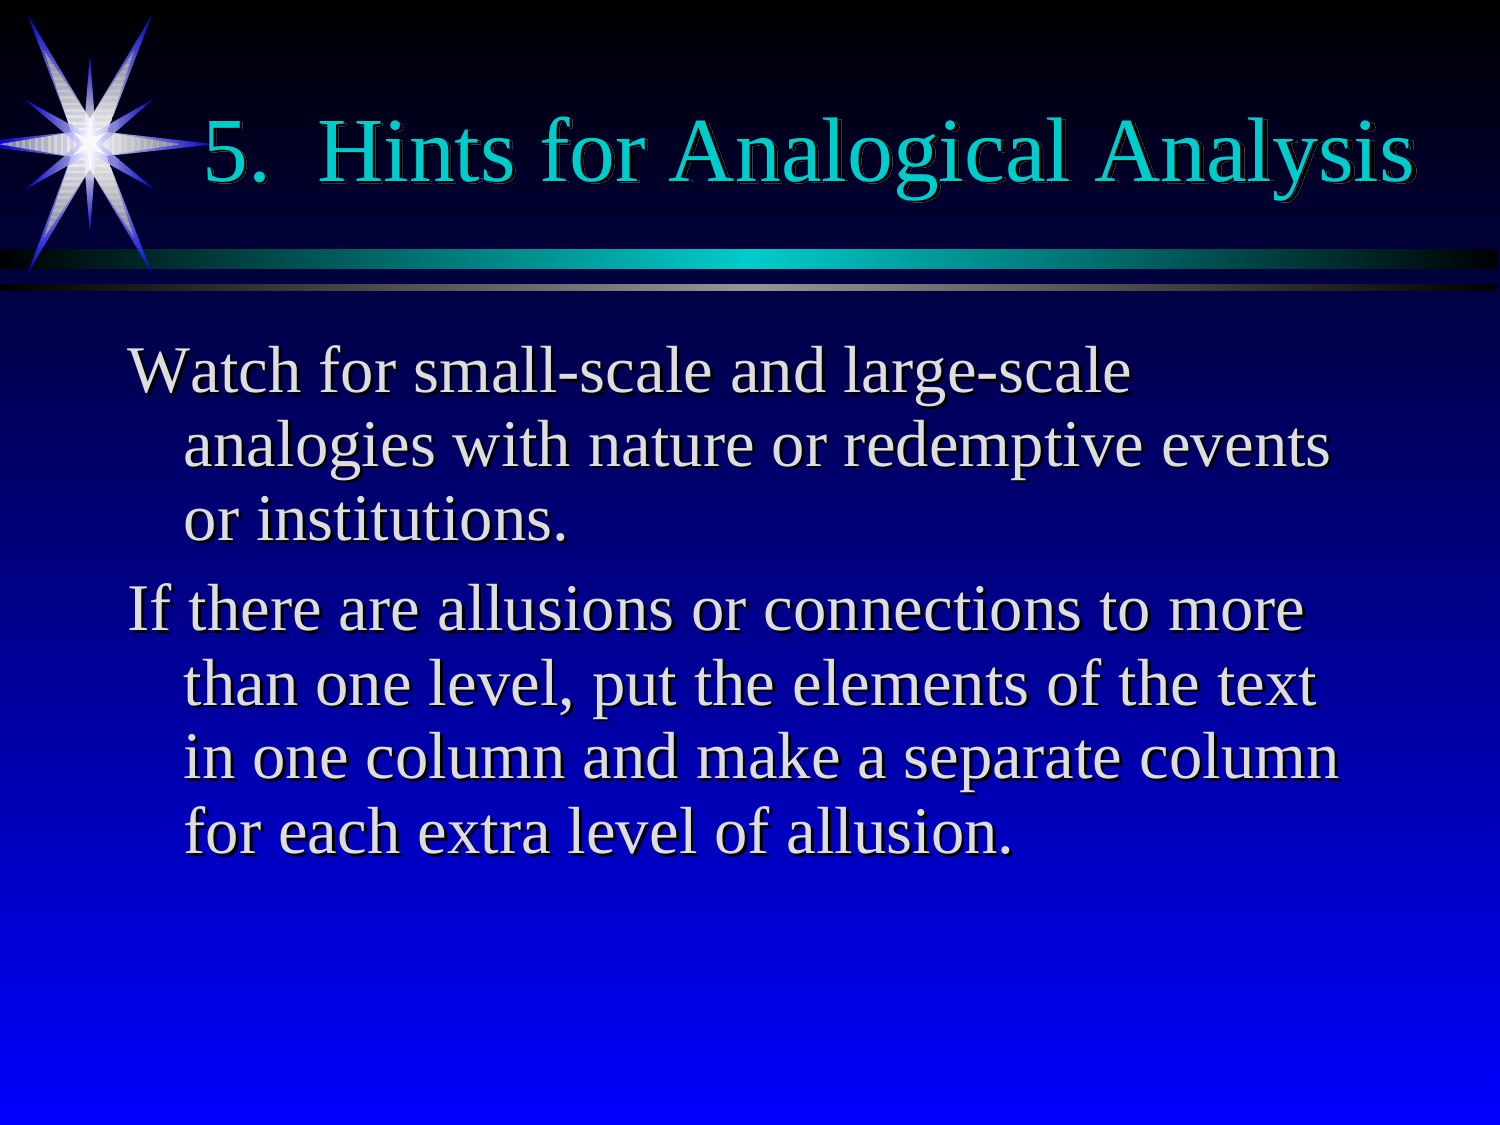

# 5. Hints for Analogical Analysis
Watch for small-scale and large-scale analogies with nature or redemptive events or institutions.
If there are allusions or connections to more than one level, put the elements of the text in one column and make a separate column for each extra level of allusion.